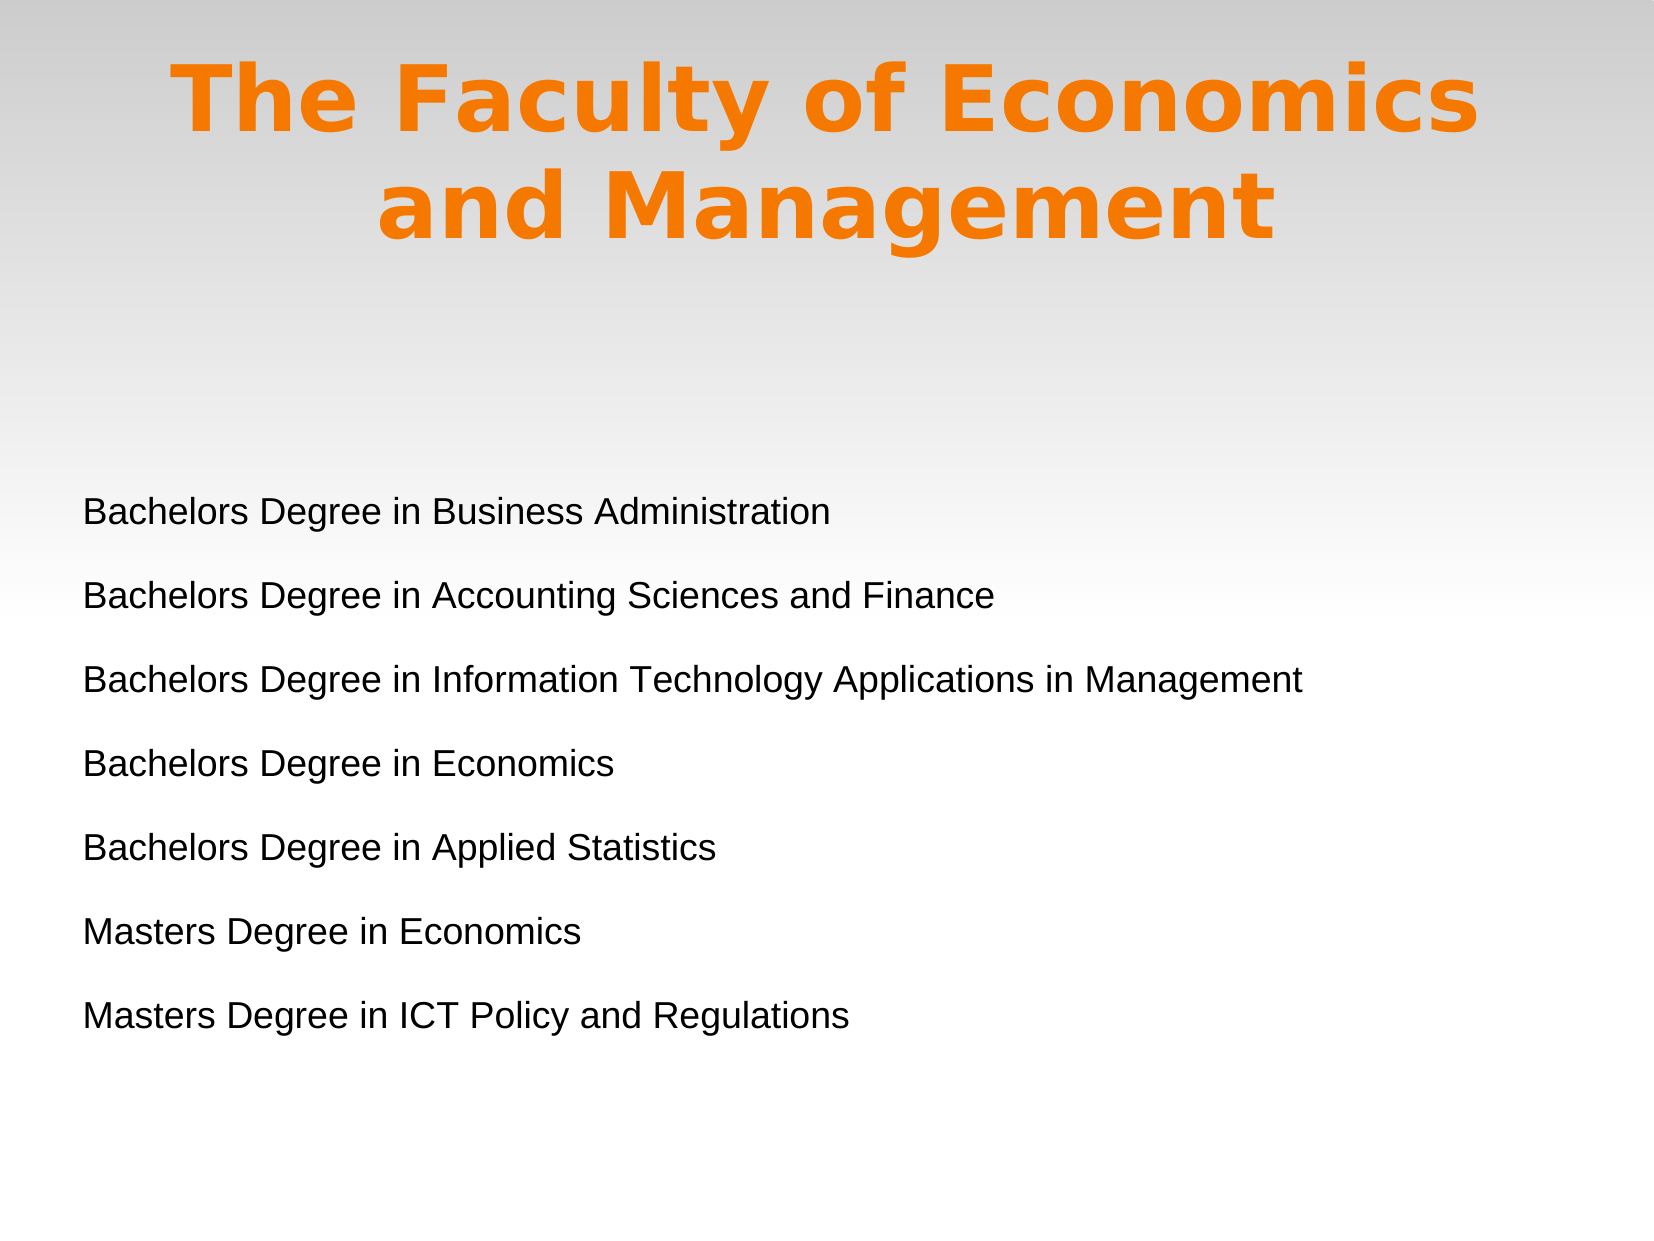

# The Faculty of Economics and Management
Bachelors Degree in Business Administration
Bachelors Degree in Accounting Sciences and Finance
Bachelors Degree in Information Technology Applications in Management
Bachelors Degree in Economics
Bachelors Degree in Applied Statistics
Masters Degree in Economics
Masters Degree in ICT Policy and Regulations